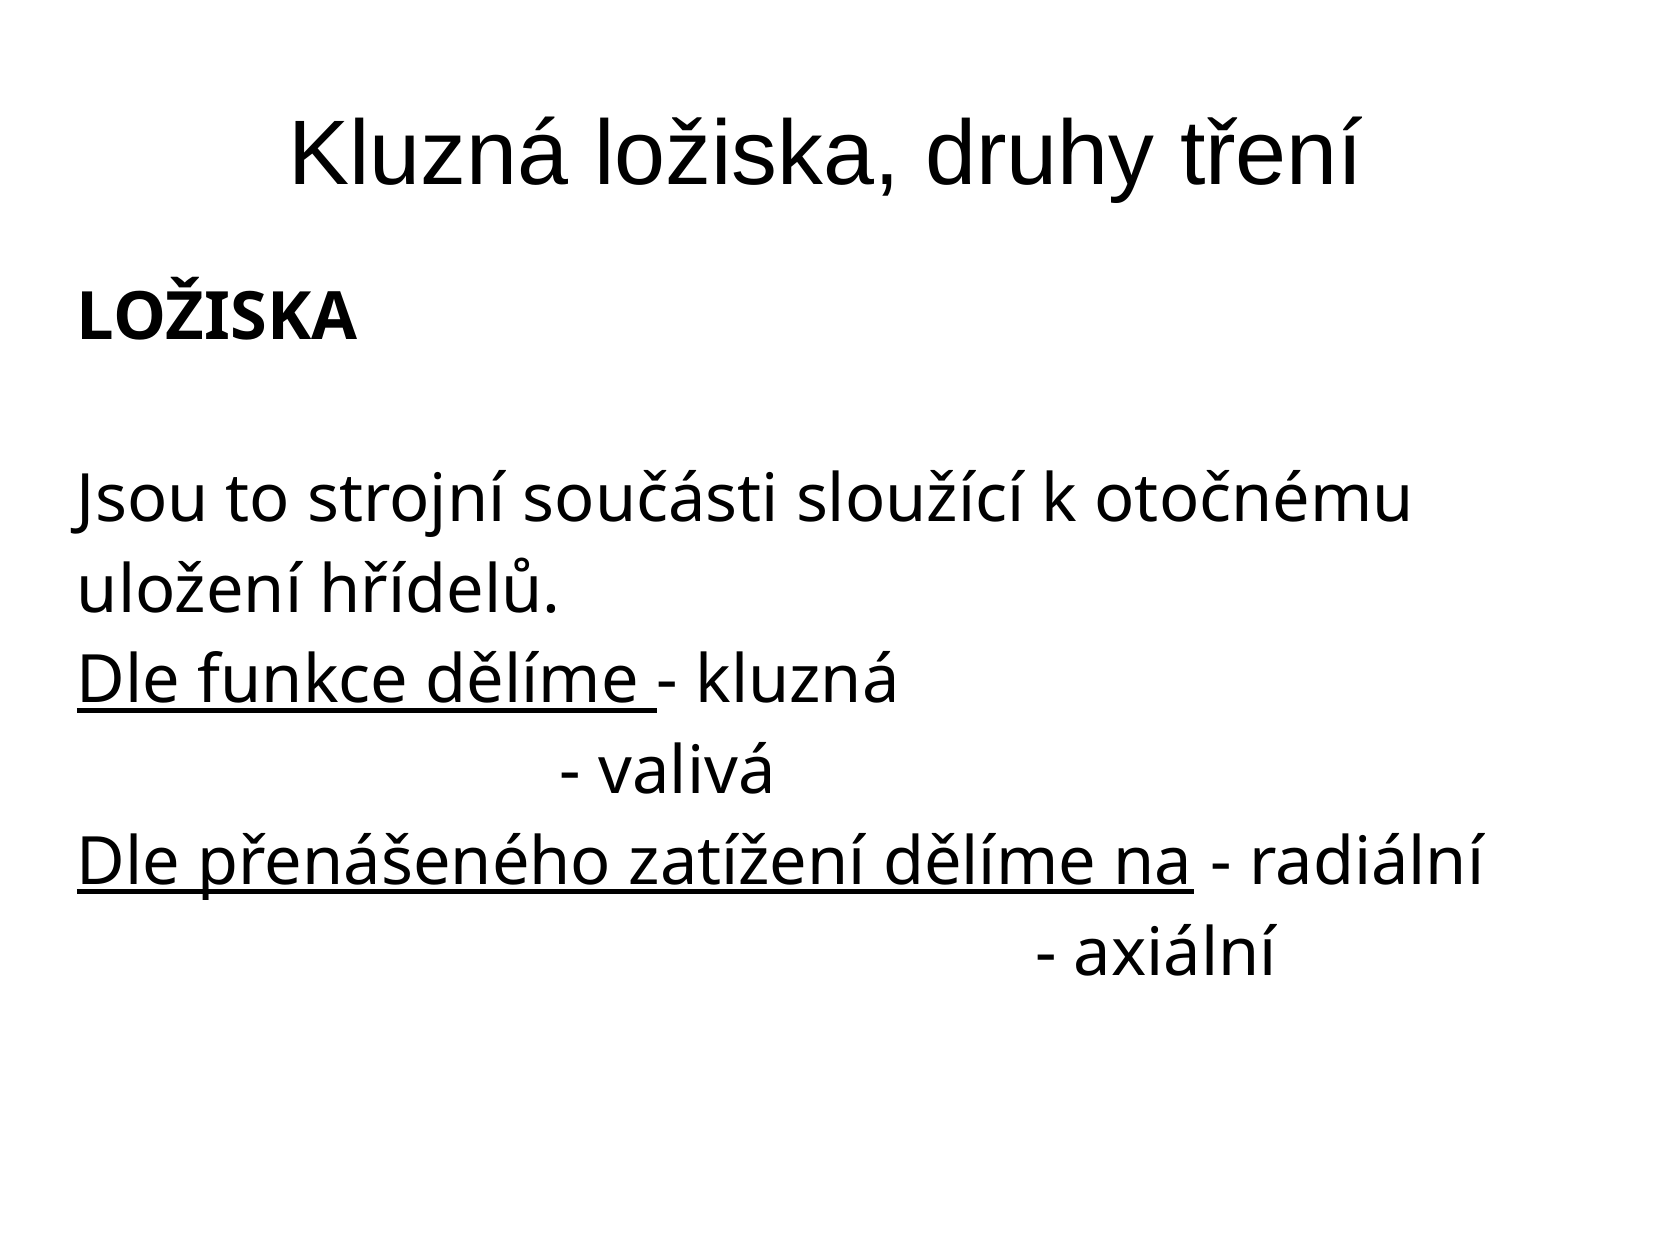

# Kluzná ložiska, druhy tření
LOŽISKA
Jsou to strojní součásti sloužící k otočnému uložení hřídelů.
Dle funkce dělíme - kluzná
 - valivá
Dle přenášeného zatížení dělíme na - radiální
		 - axiální